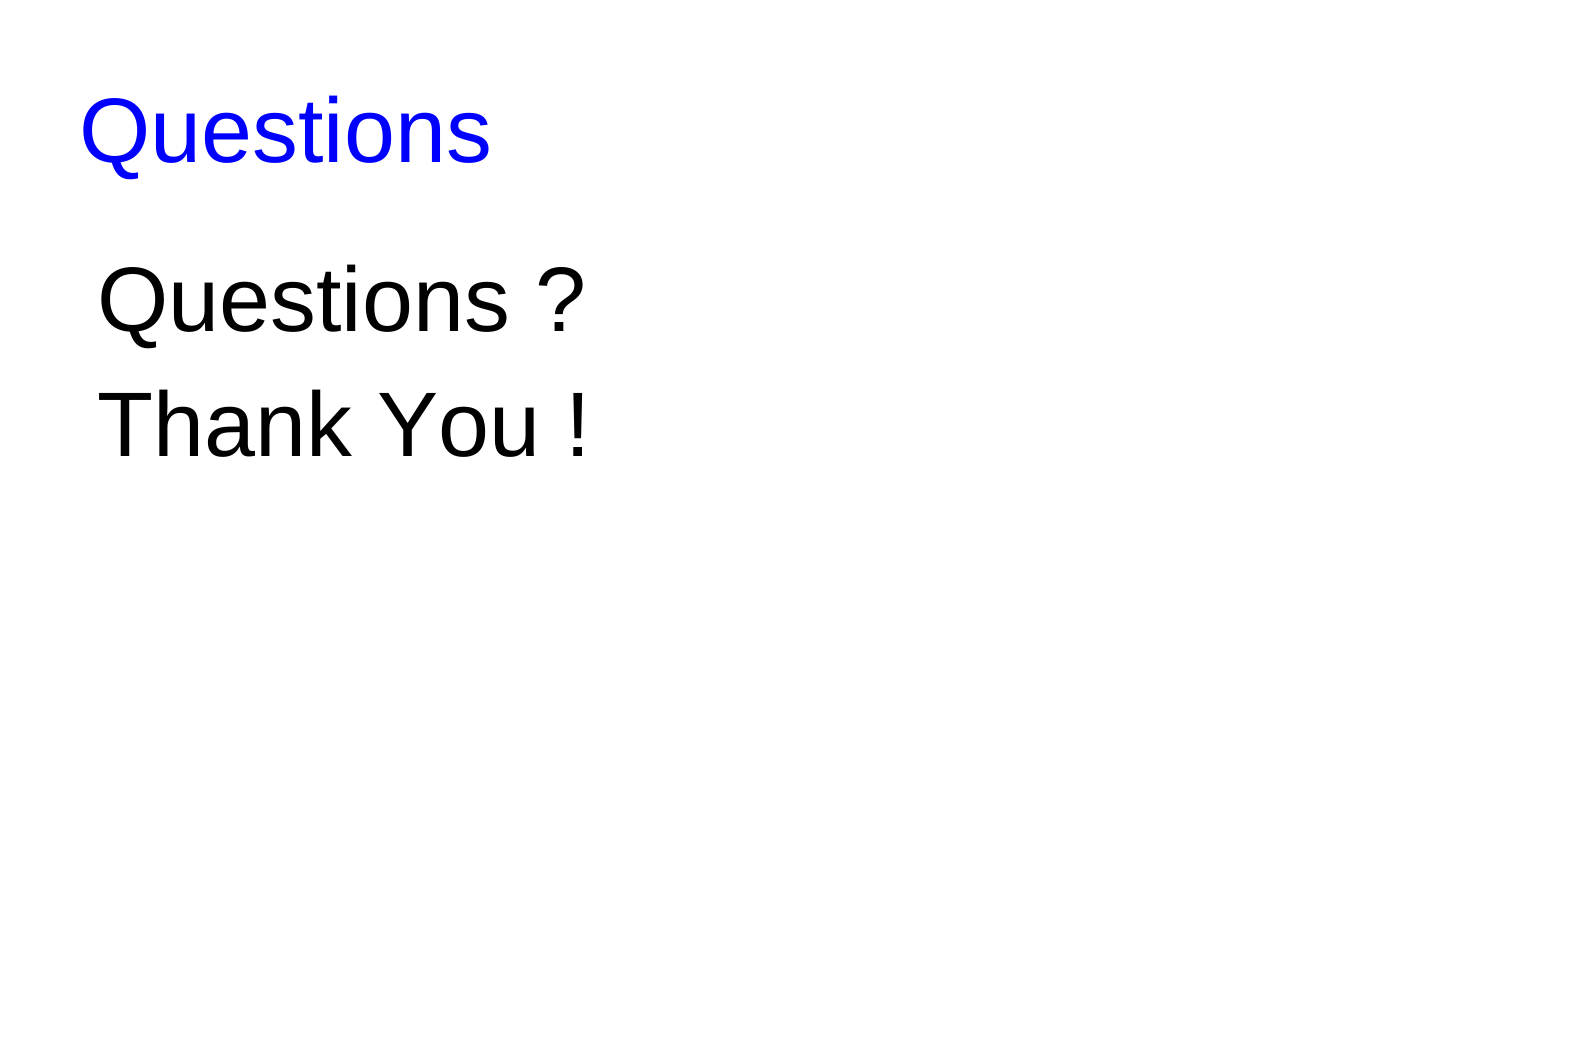

# Questions
Questions ?
Thank You !